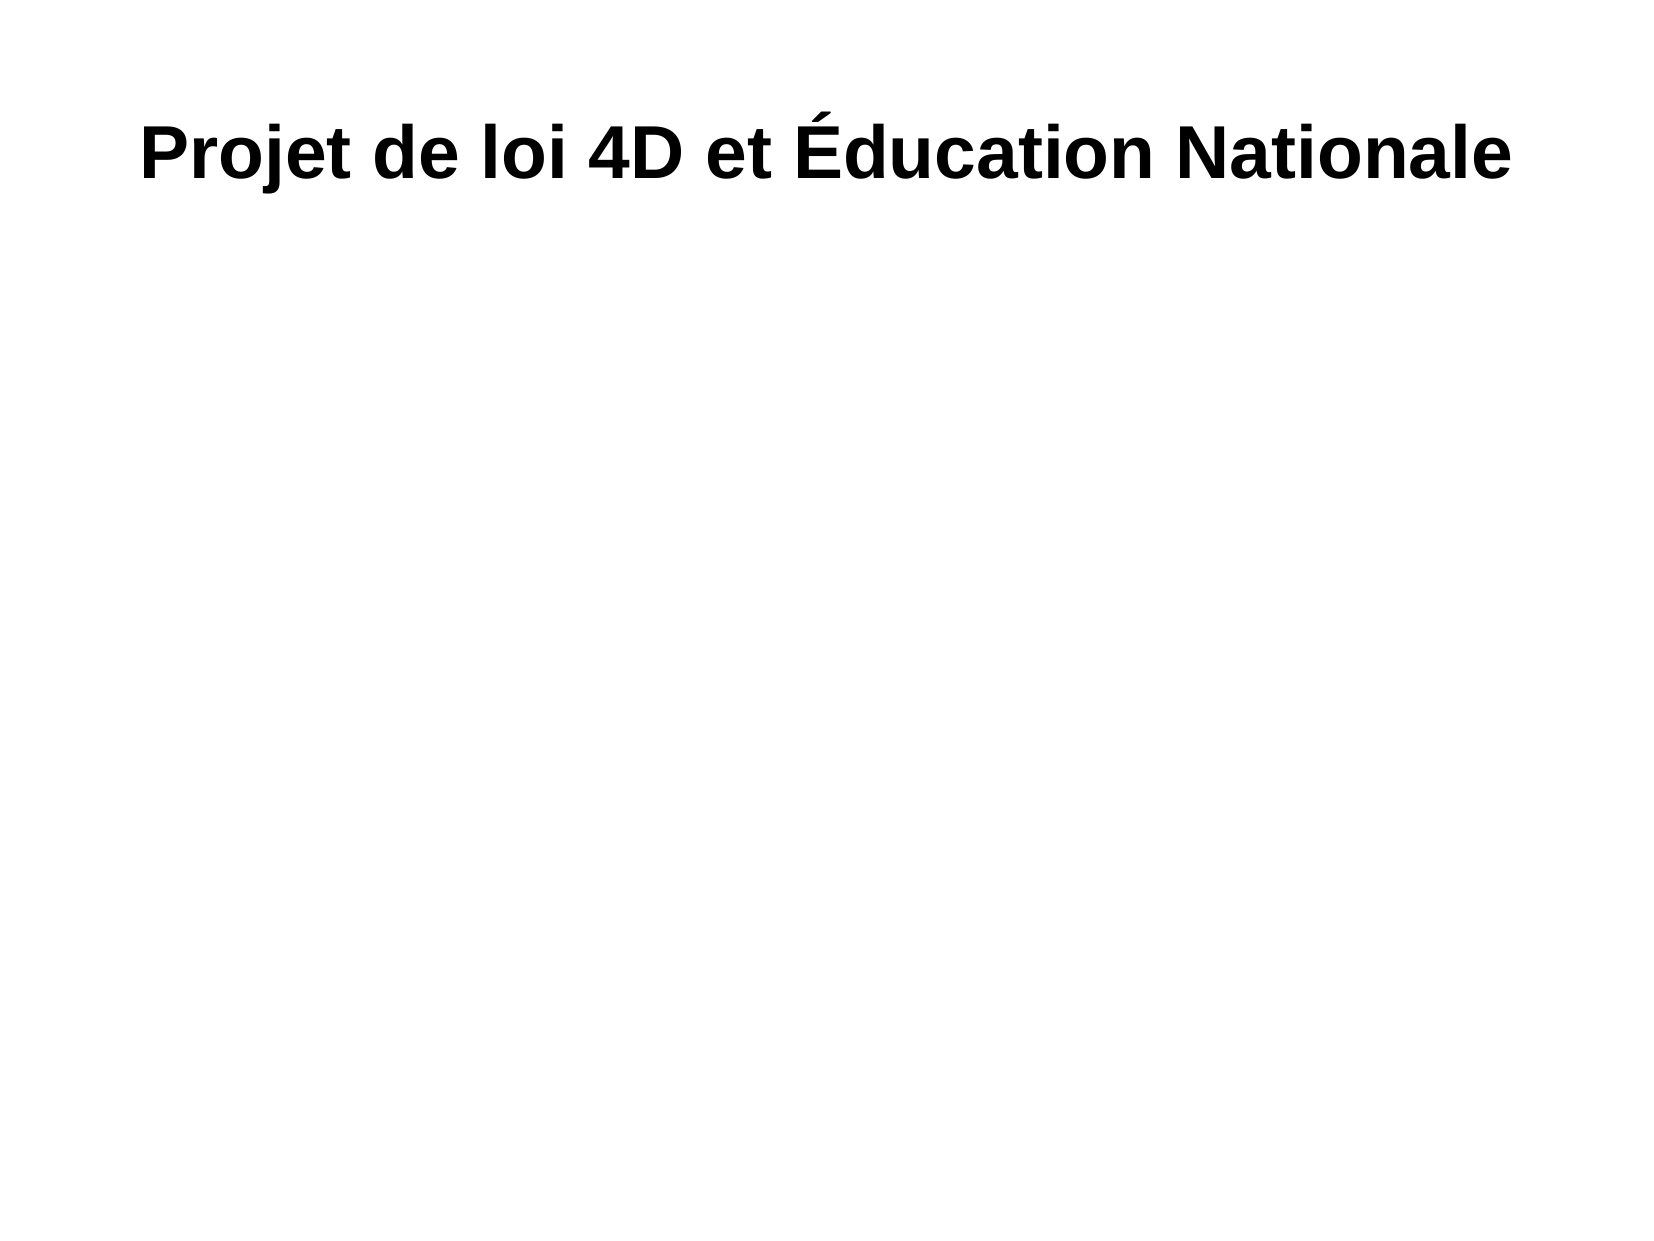

# Projet de loi 4D et Éducation Nationale